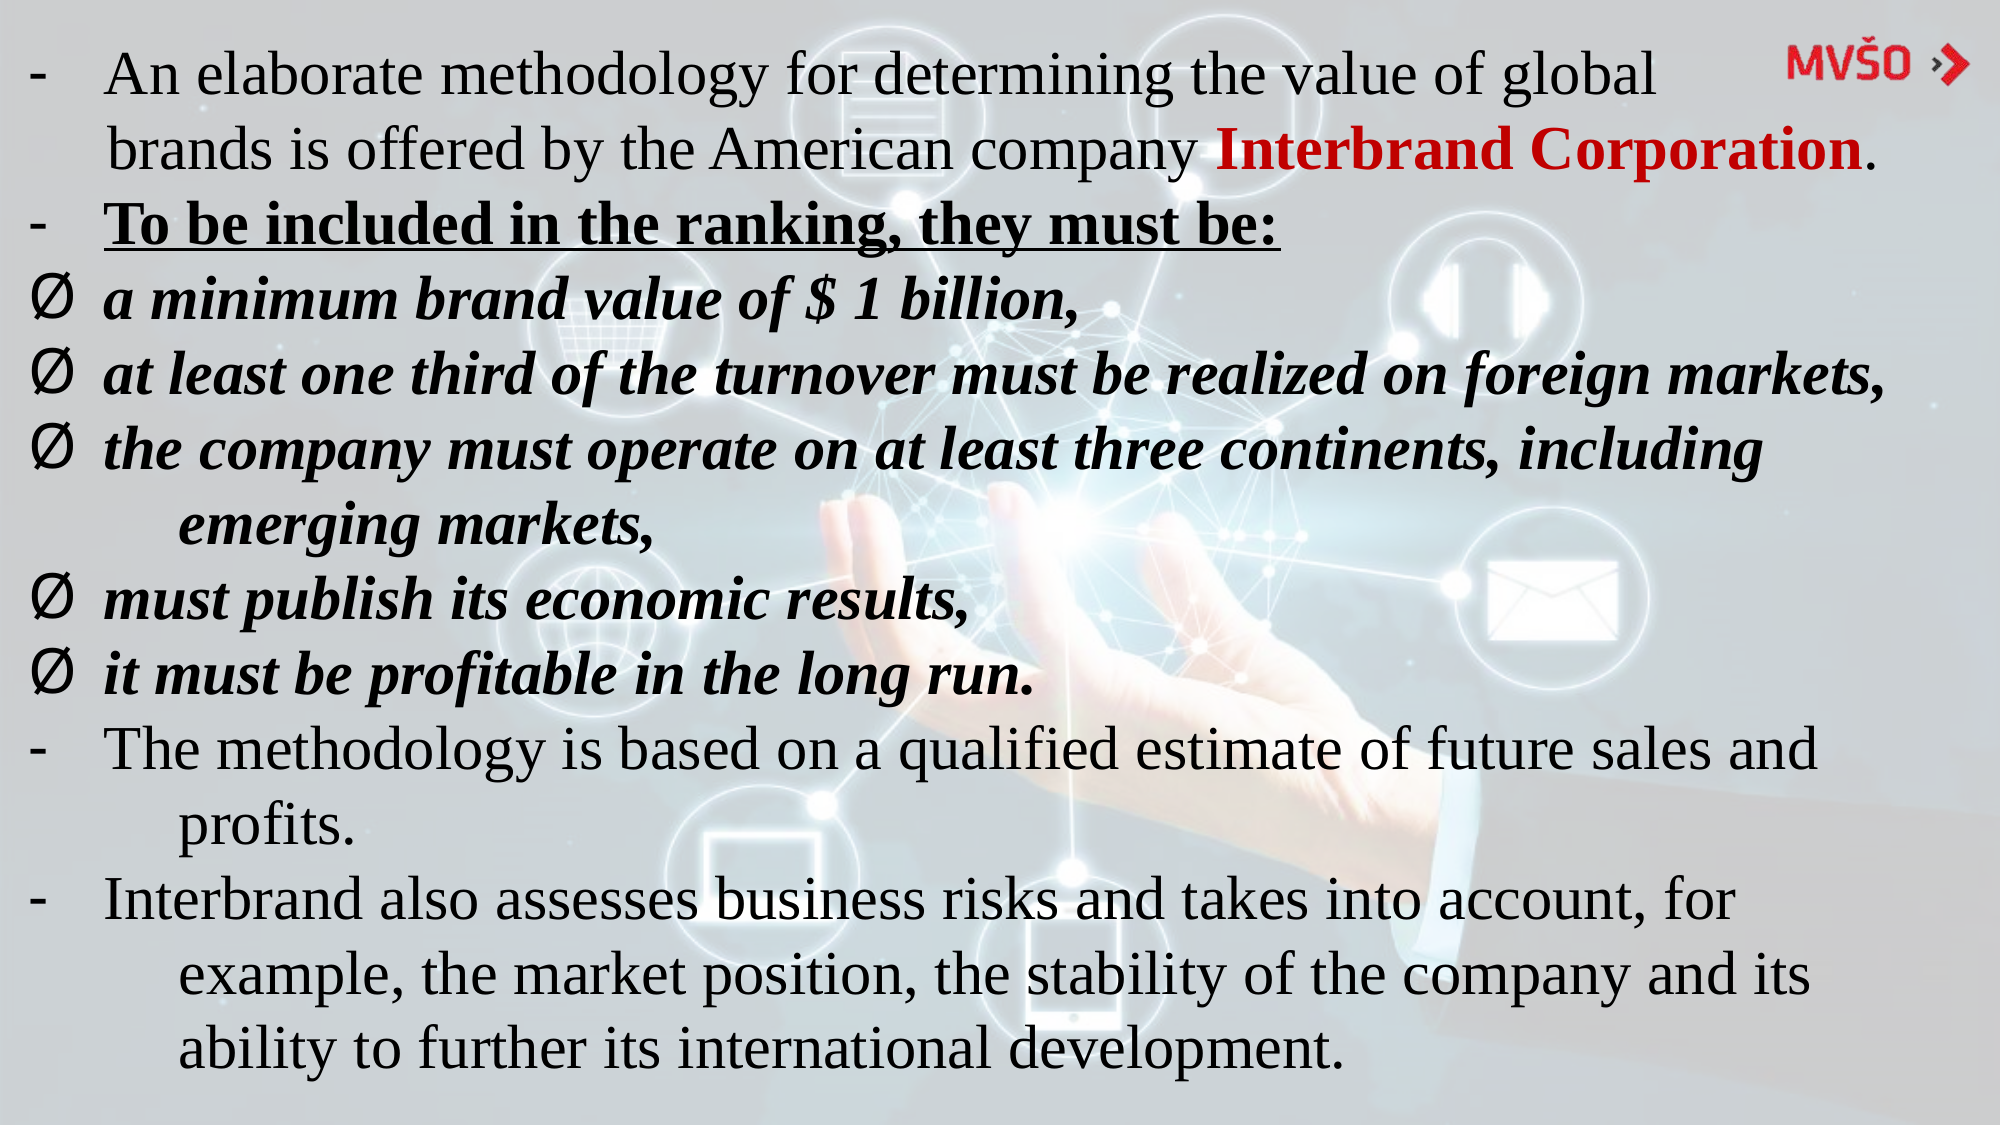

An elaborate methodology for determining the value of global
 brands is offered by the American company Interbrand Corporation.
To be included in the ranking, they must be:
a minimum brand value of $ 1 billion,
at least one third of the turnover must be realized on foreign markets,
the company must operate on at least three continents, including emerging markets,
must publish its economic results,
it must be profitable in the long run.
The methodology is based on a qualified estimate of future sales and profits.
Interbrand also assesses business risks and takes into account, for example, the market position, the stability of the company and its ability to further its international development.